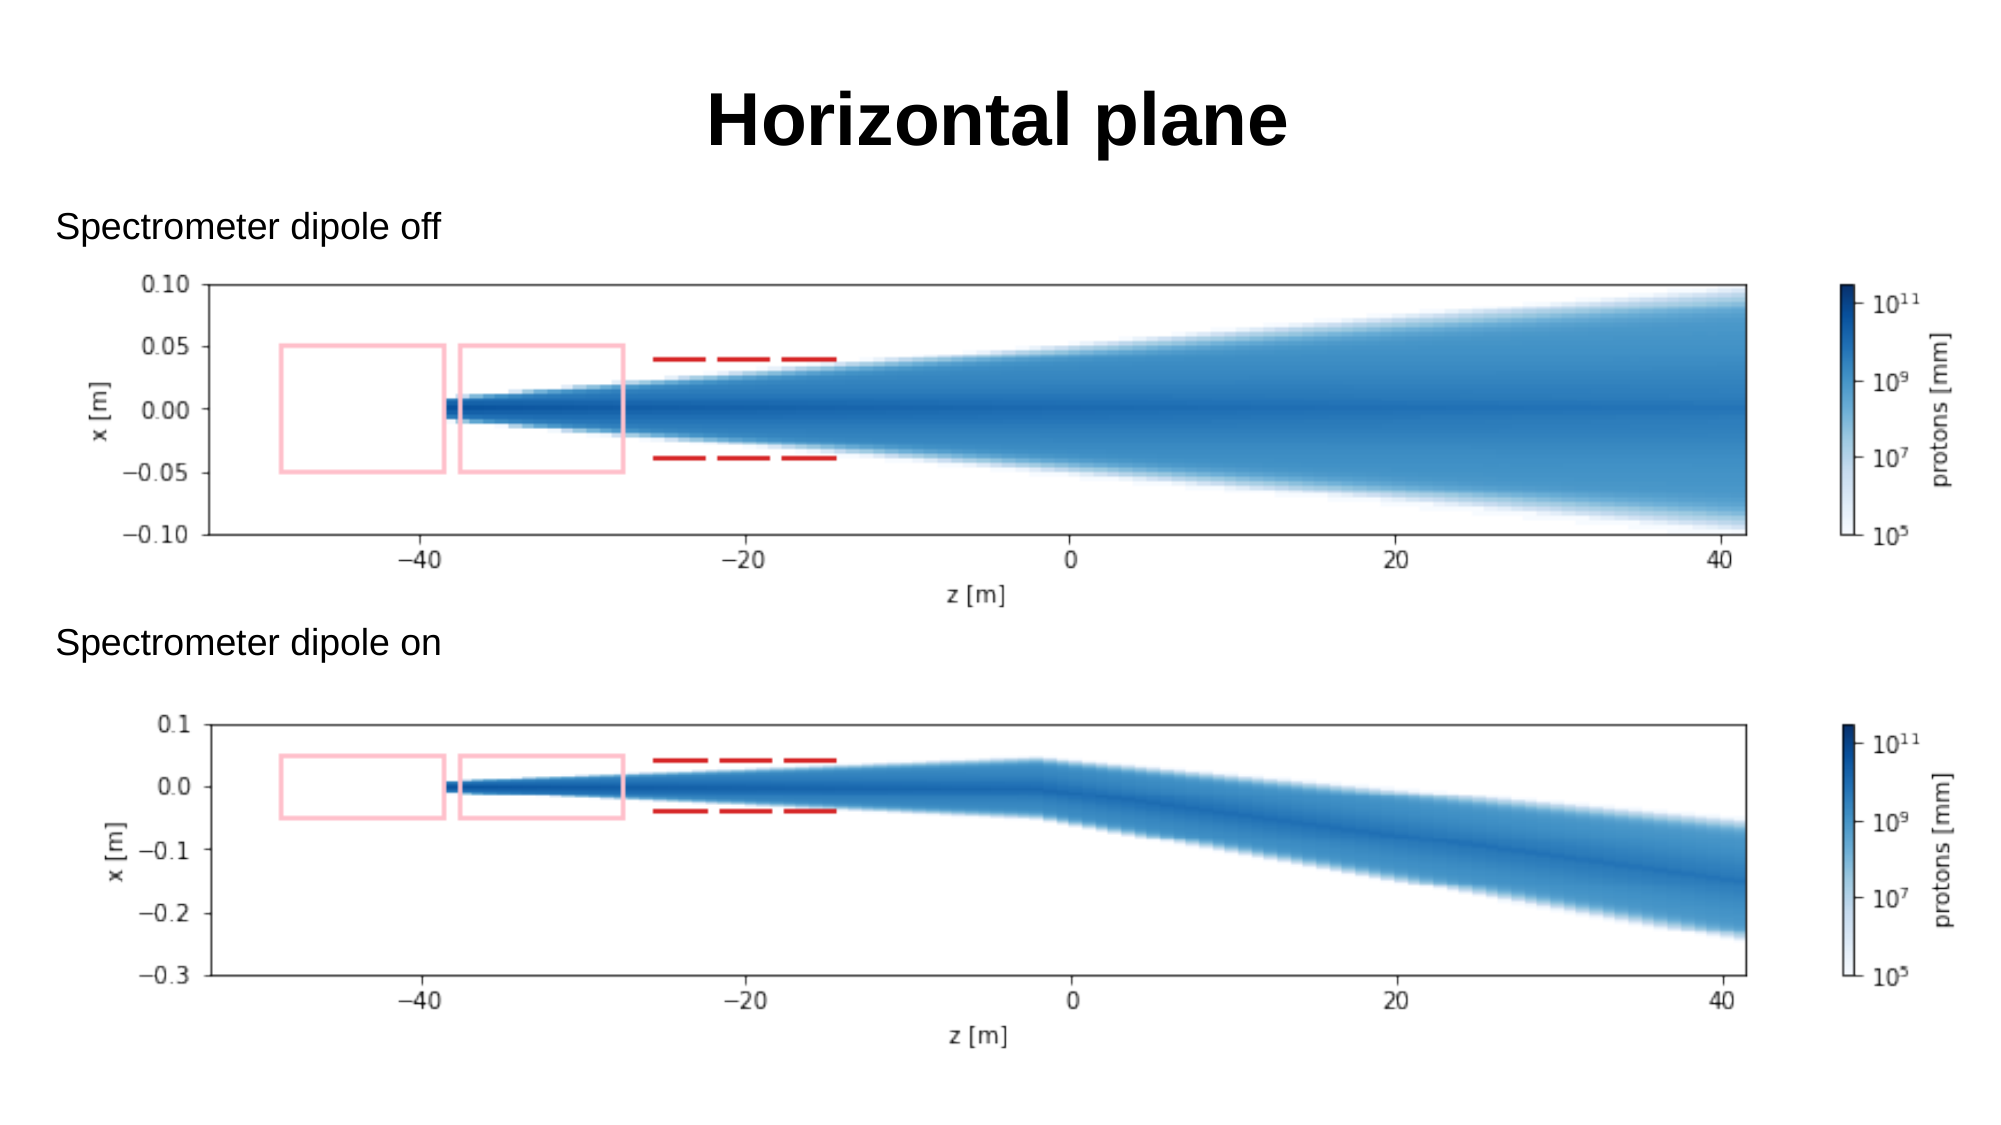

Horizontal plane
Spectrometer dipole off
Spectrometer dipole on